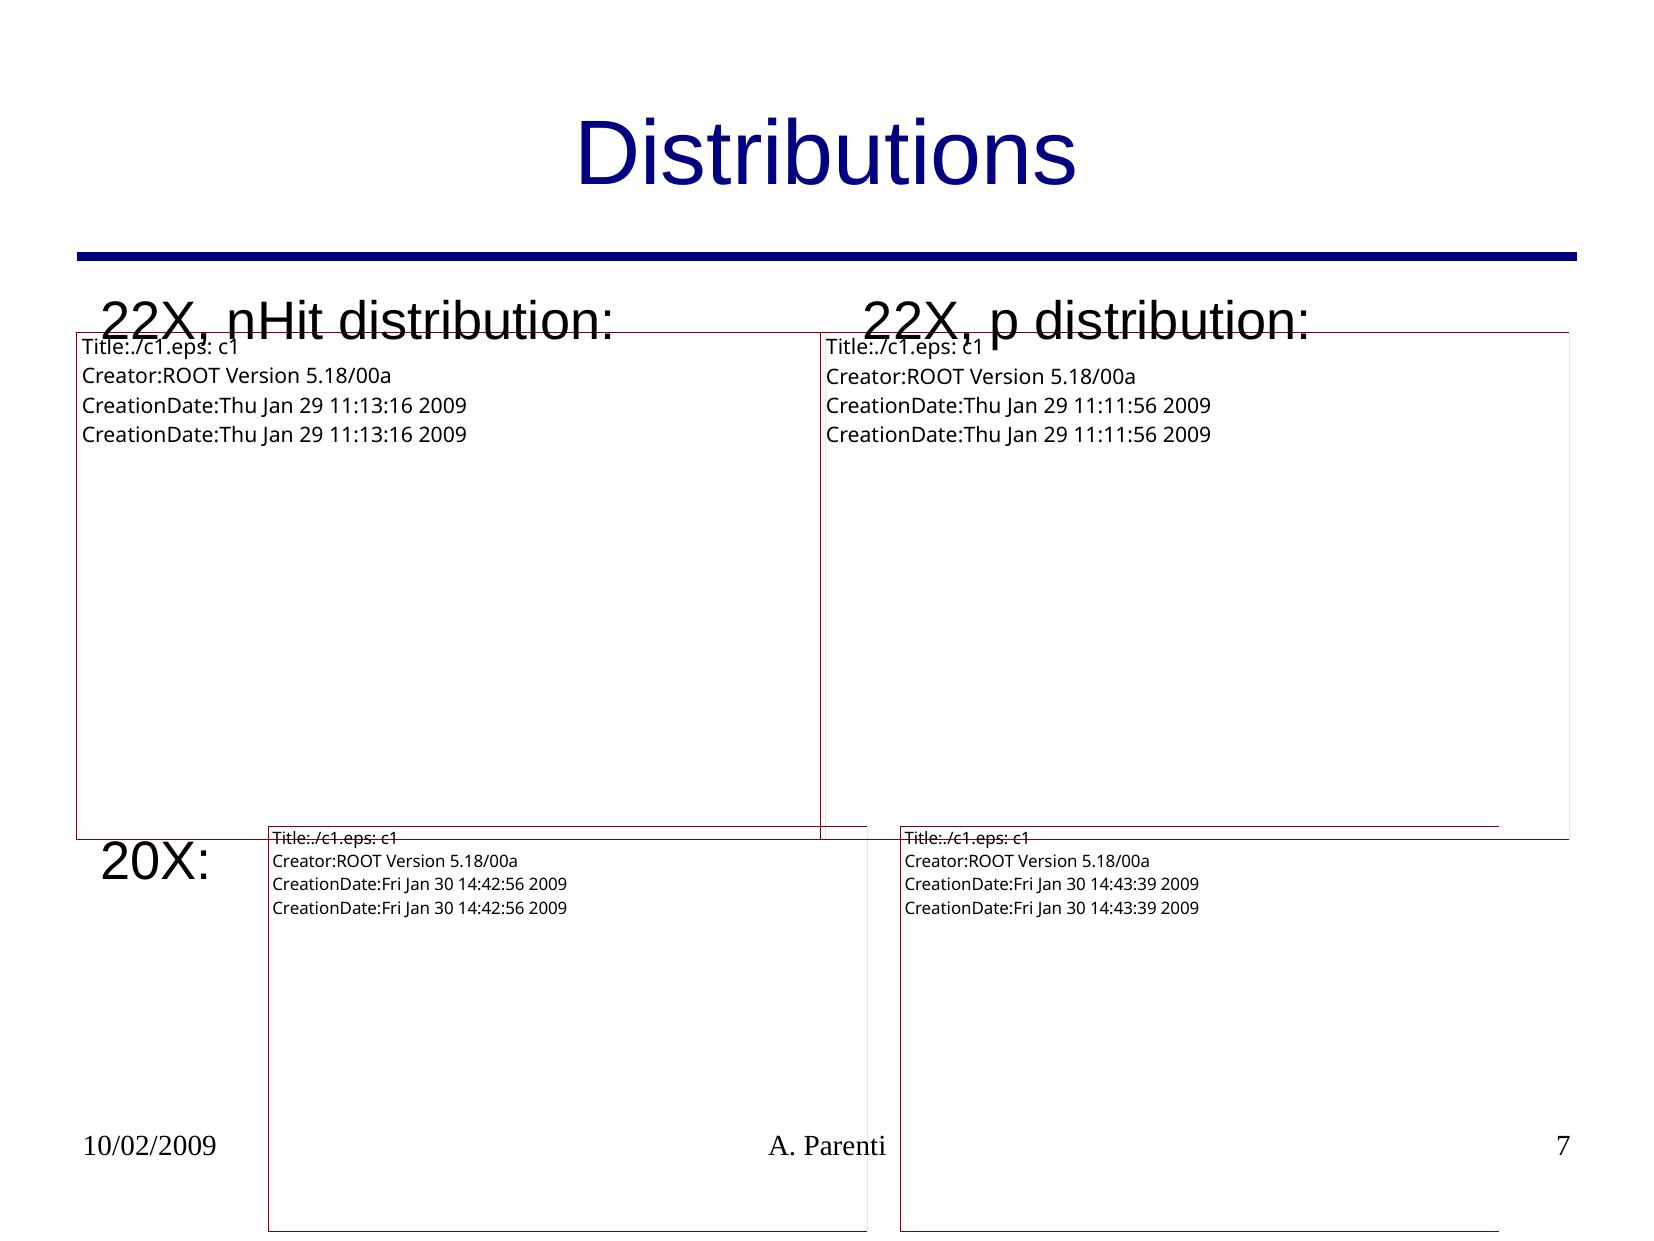

# Distributions
22X, nHit distribution:
20X:
22X, p distribution:
7